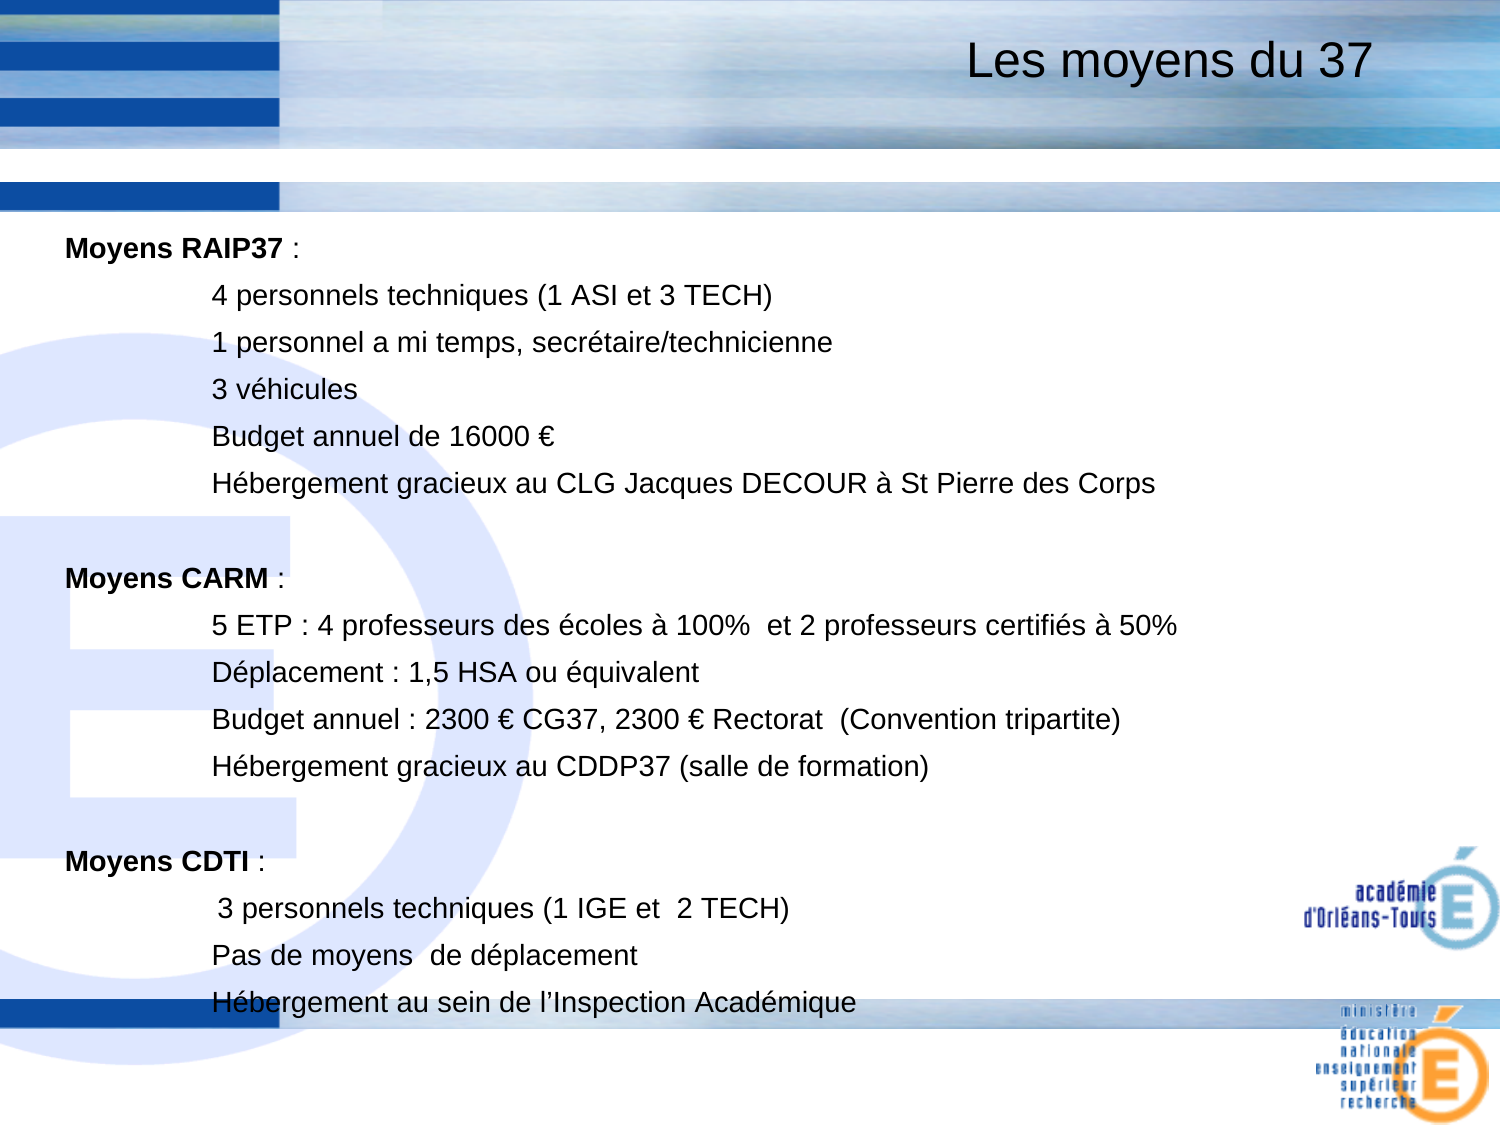

# Les moyens du 37
Moyens RAIP37 :
			4 personnels techniques (1 ASI et 3 TECH)
			1 personnel a mi temps, secrétaire/technicienne
			3 véhicules
			Budget annuel de 16000 €
			Hébergement gracieux au CLG Jacques DECOUR à St Pierre des Corps
Moyens CARM :
			5 ETP : 4 professeurs des écoles à 100% et 2 professeurs certifiés à 50%
			Déplacement : 1,5 HSA ou équivalent
			Budget annuel : 2300 € CG37, 2300 € Rectorat (Convention tripartite)
			Hébergement gracieux au CDDP37 (salle de formation)
Moyens CDTI :
			 3 personnels techniques (1 IGE et 2 TECH)
			Pas de moyens de déplacement
			Hébergement au sein de l’Inspection Académique